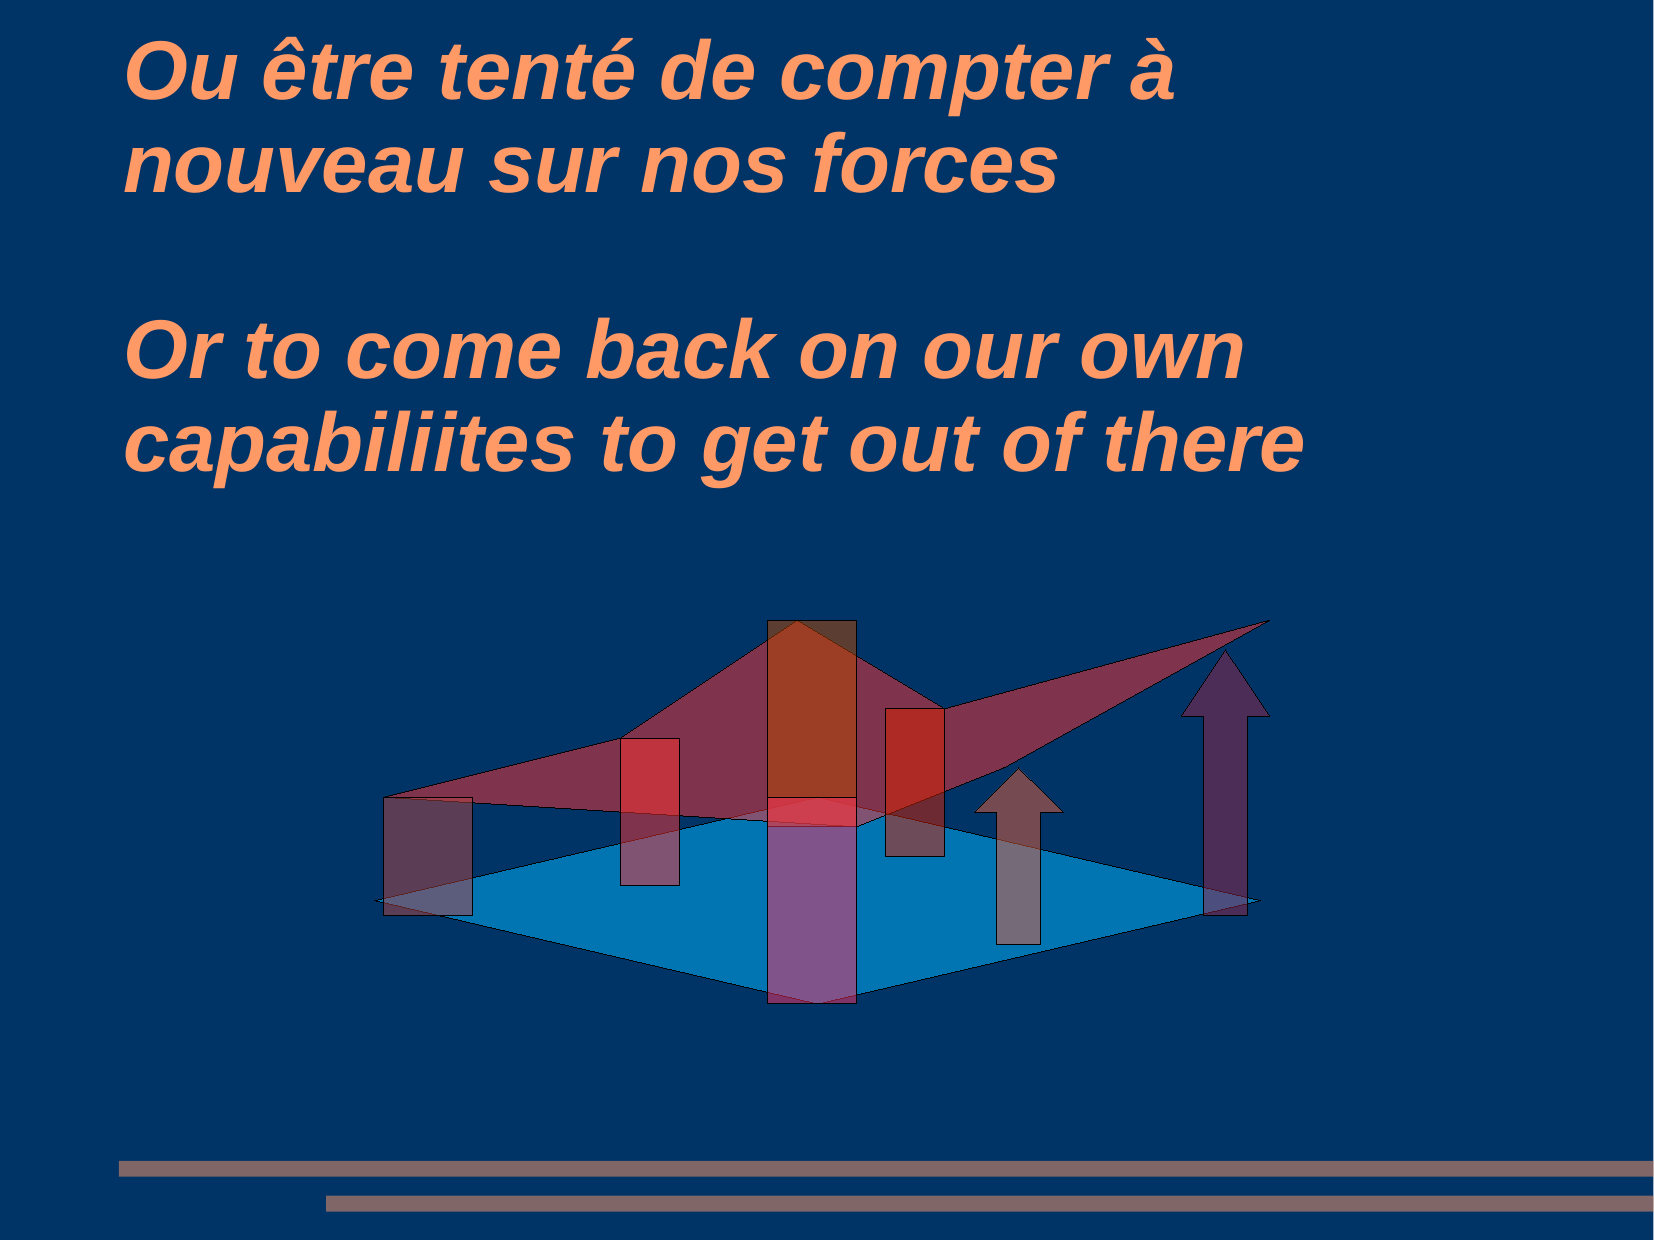

# Ou être tenté de compter à nouveau sur nos forces Or to come back on our own capabiliites to get out of there